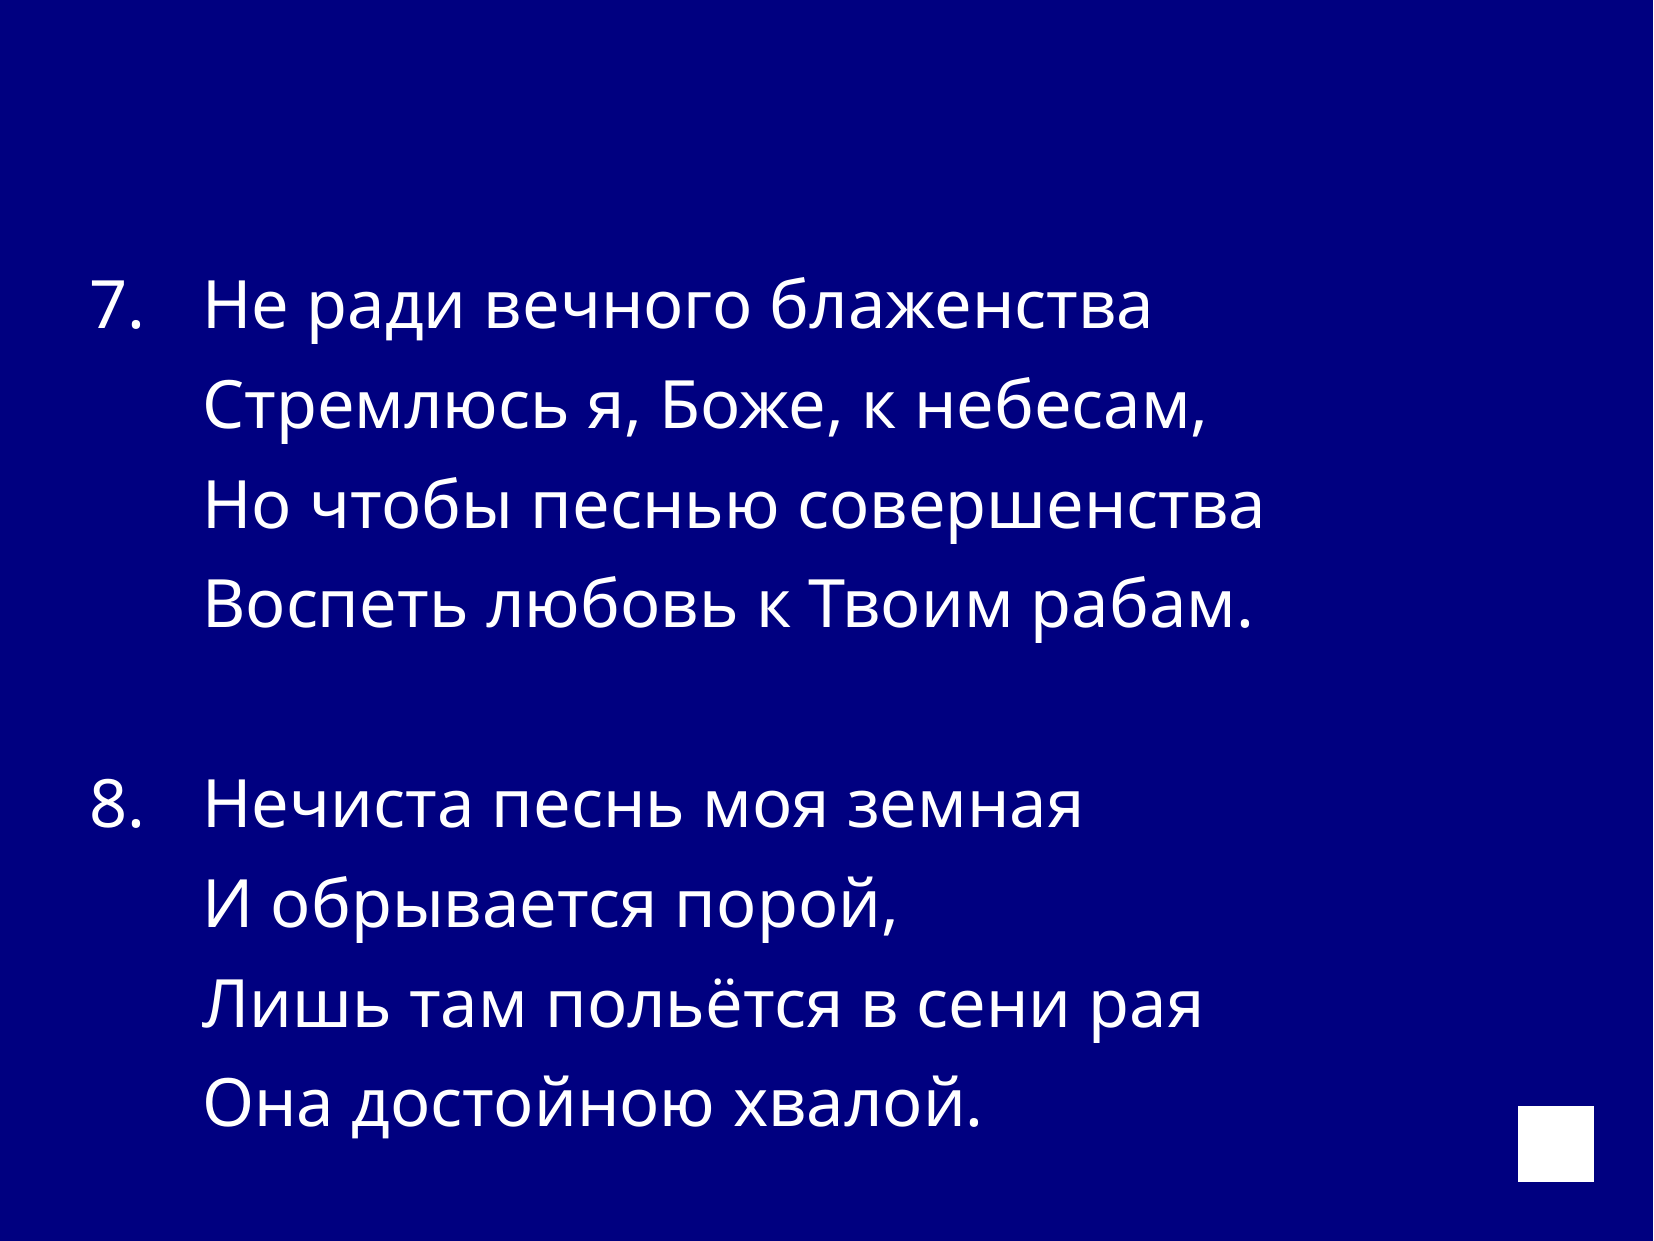

7.	Не ради вечного блаженства
	Стремлюсь я, Боже, к небесам,
	Но чтобы песнью совершенства
	Воспеть любовь к Твоим рабам.
8.	Нечиста песнь моя земная
	И обрывается порой,
	Лишь там польётся в сени рая
	Она достойною хвалой.